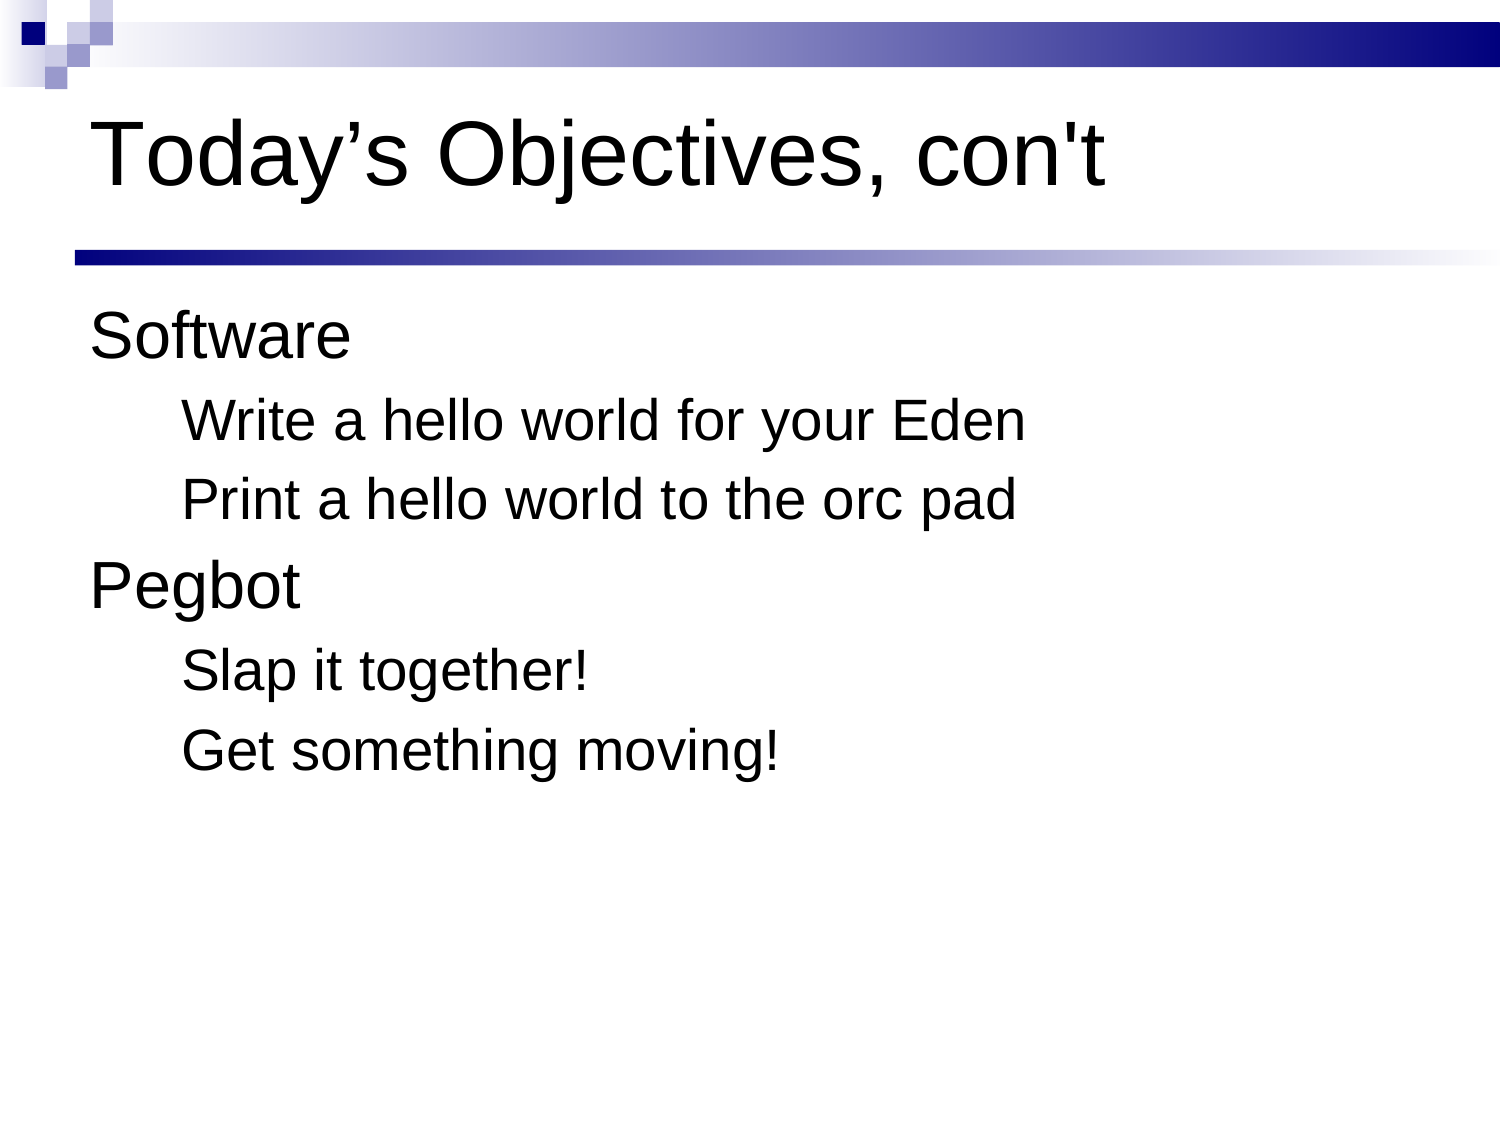

# Today’s Objectives, con't
Software
 Write a hello world for your Eden
 Print a hello world to the orc pad
Pegbot
 Slap it together!
 Get something moving!